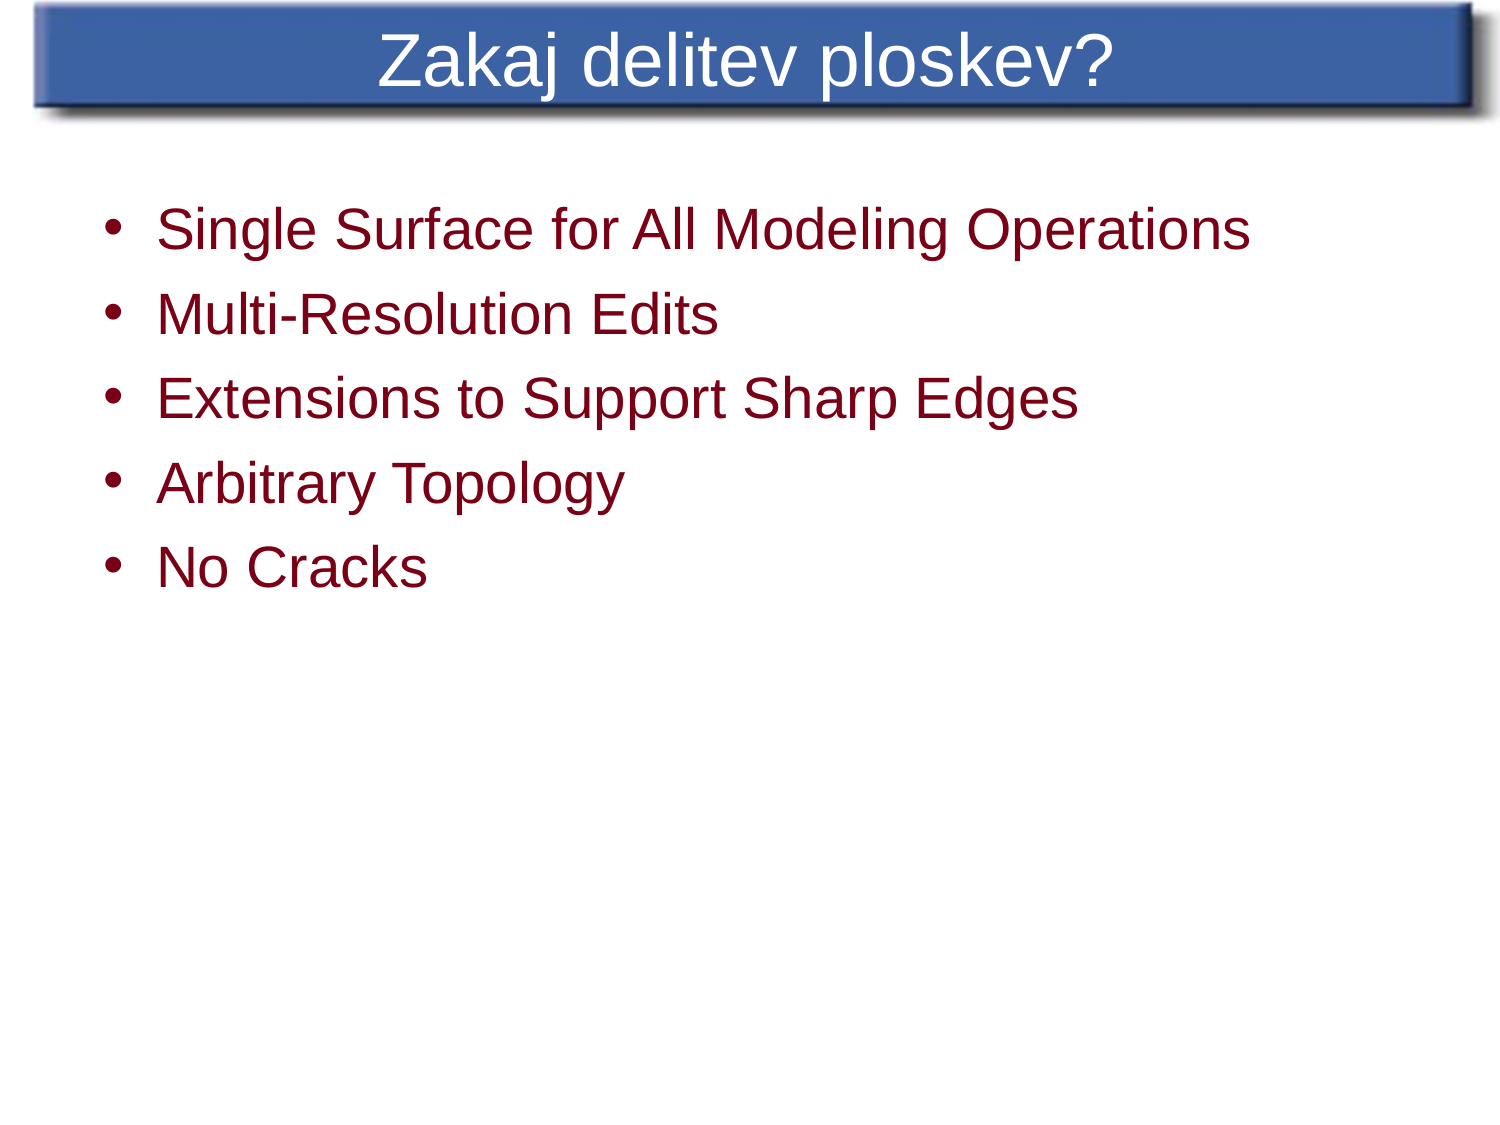

# Zakaj delitev ploskev?
Single Surface for All Modeling Operations
Multi-Resolution Edits
Extensions to Support Sharp Edges
Arbitrary Topology
No Cracks